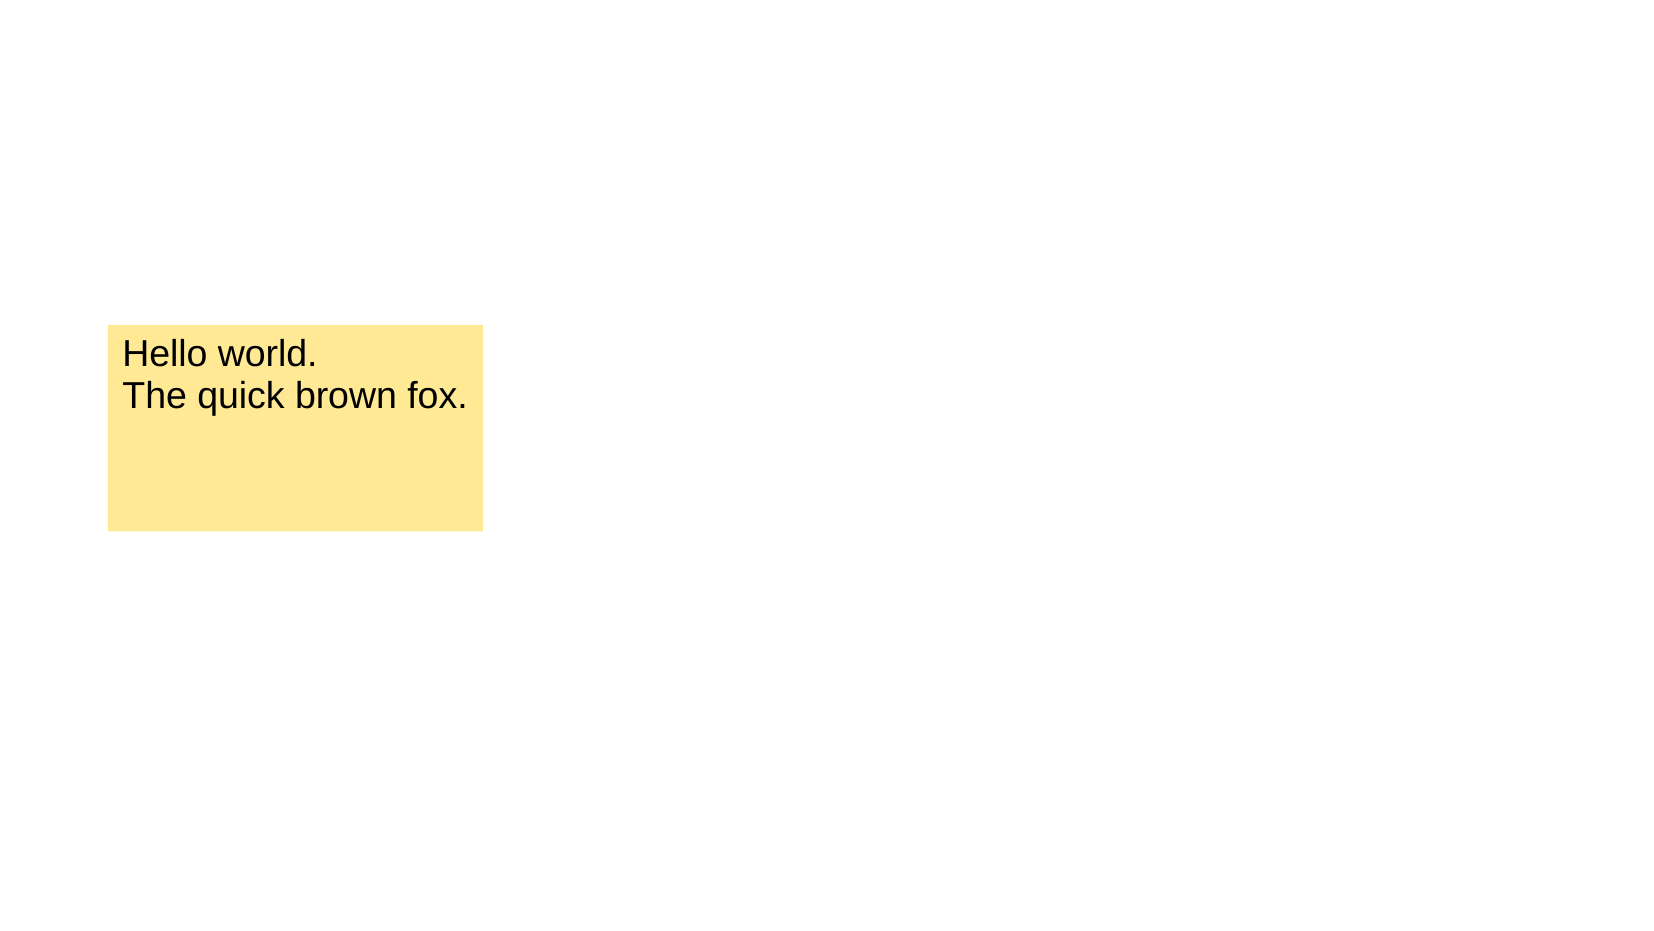

#
Hello world.
The quick brown fox.